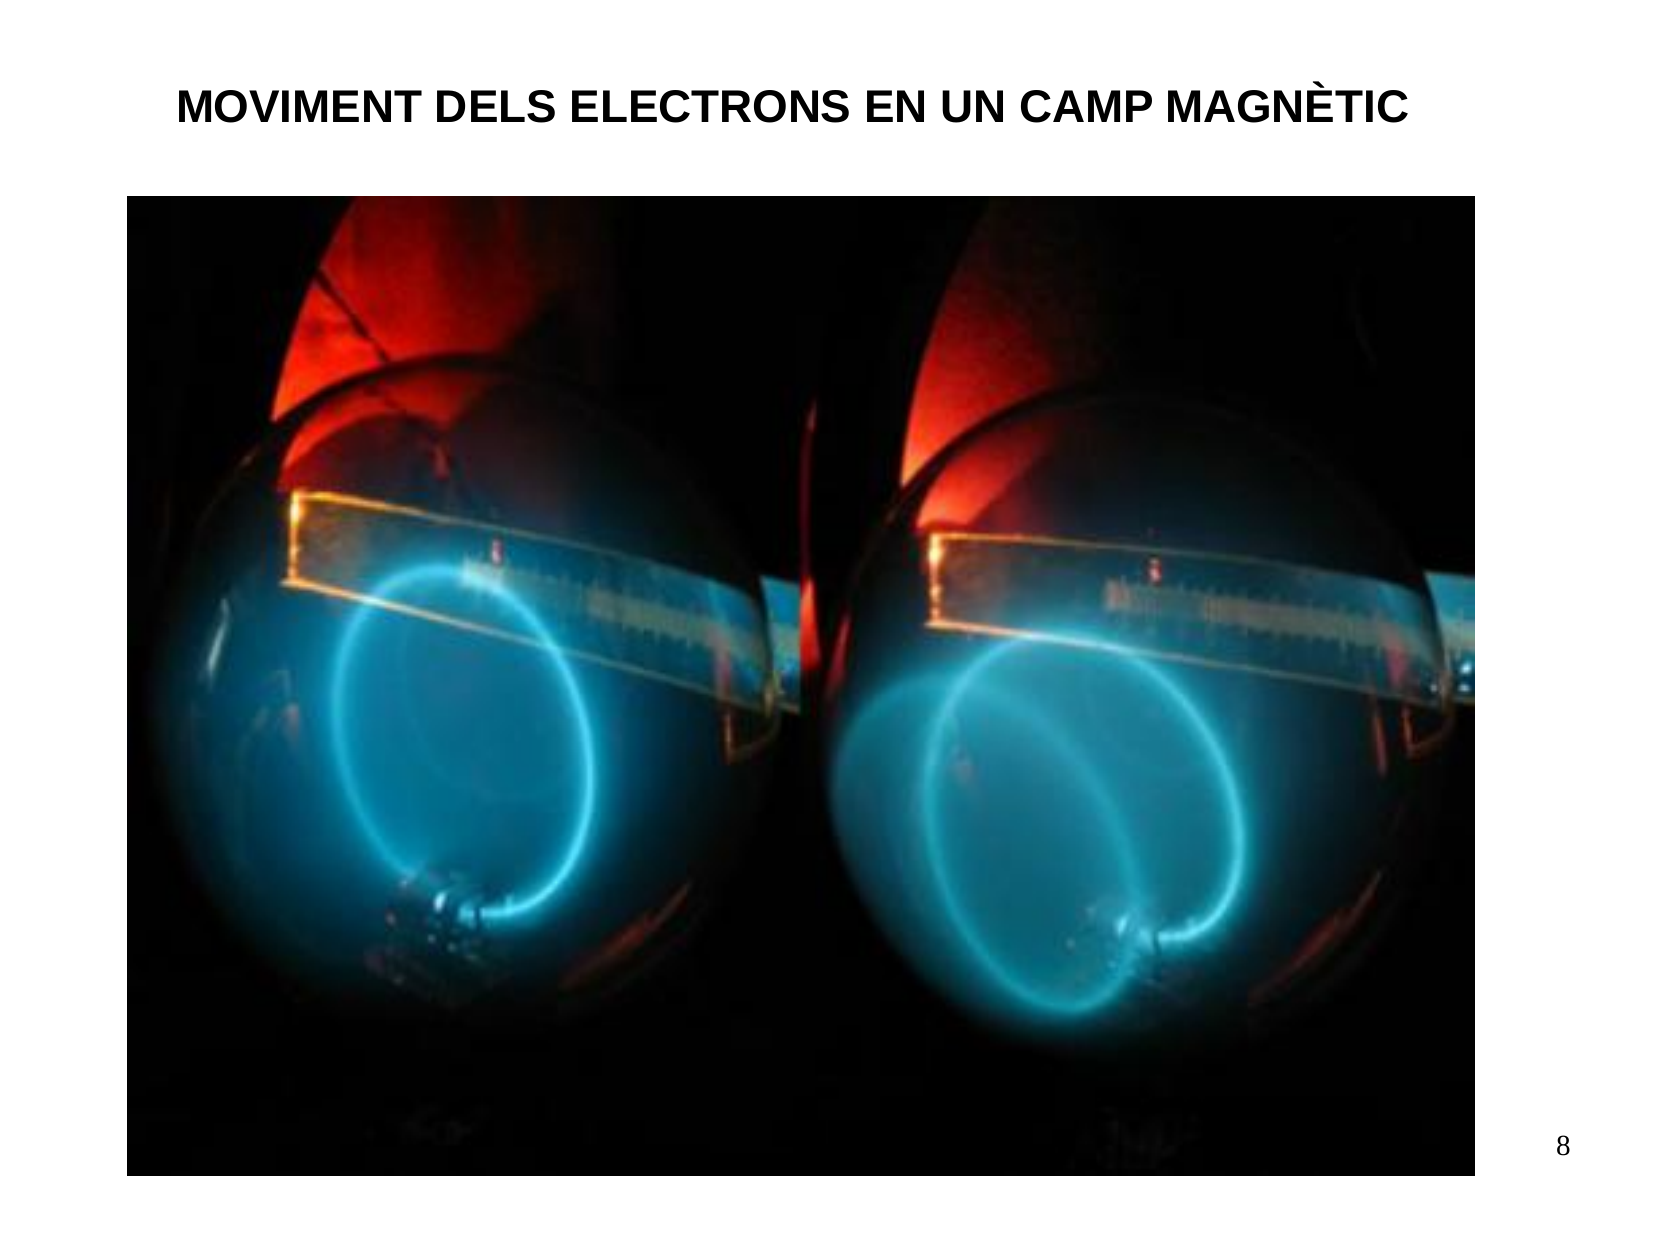

MOVIMENT DELS ELECTRONS EN UN CAMP MAGNÈTIC
8